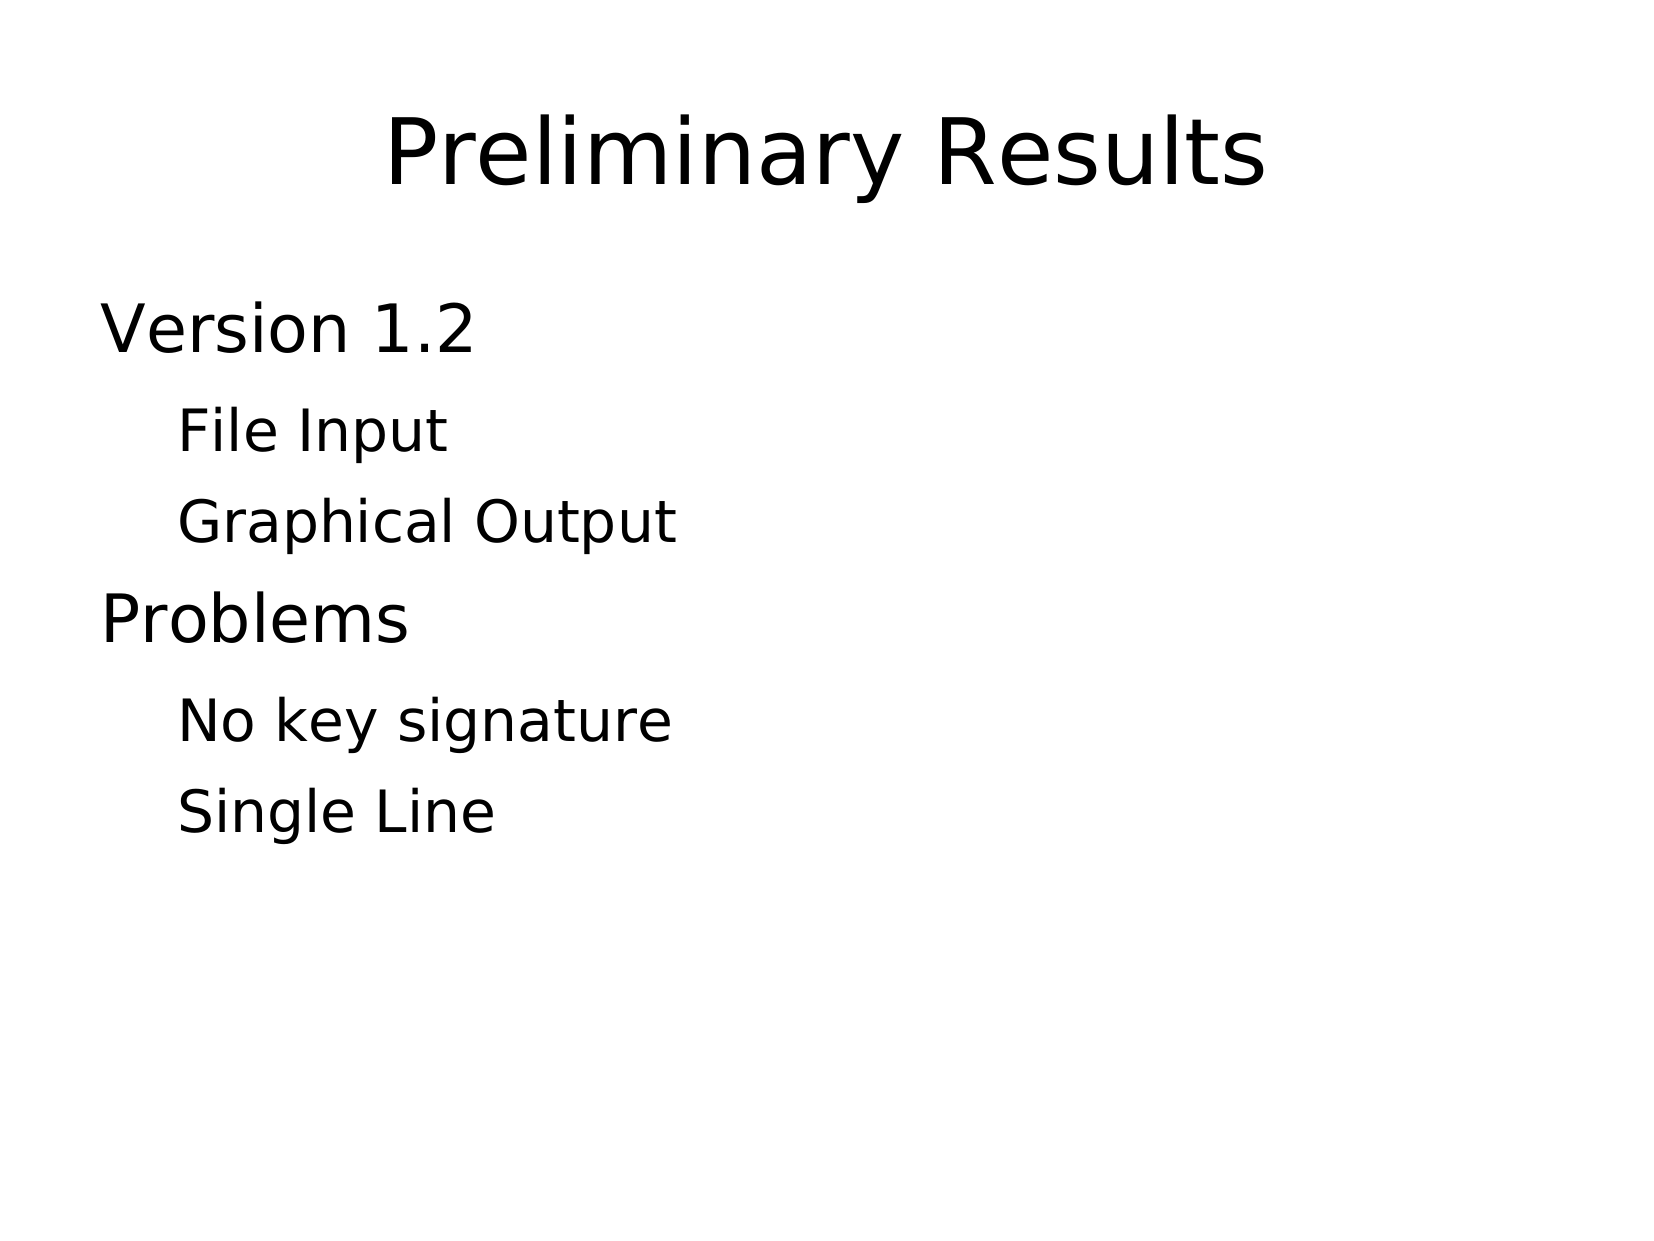

# Preliminary Results
Version 1.2
File Input
Graphical Output
Problems
No key signature
Single Line